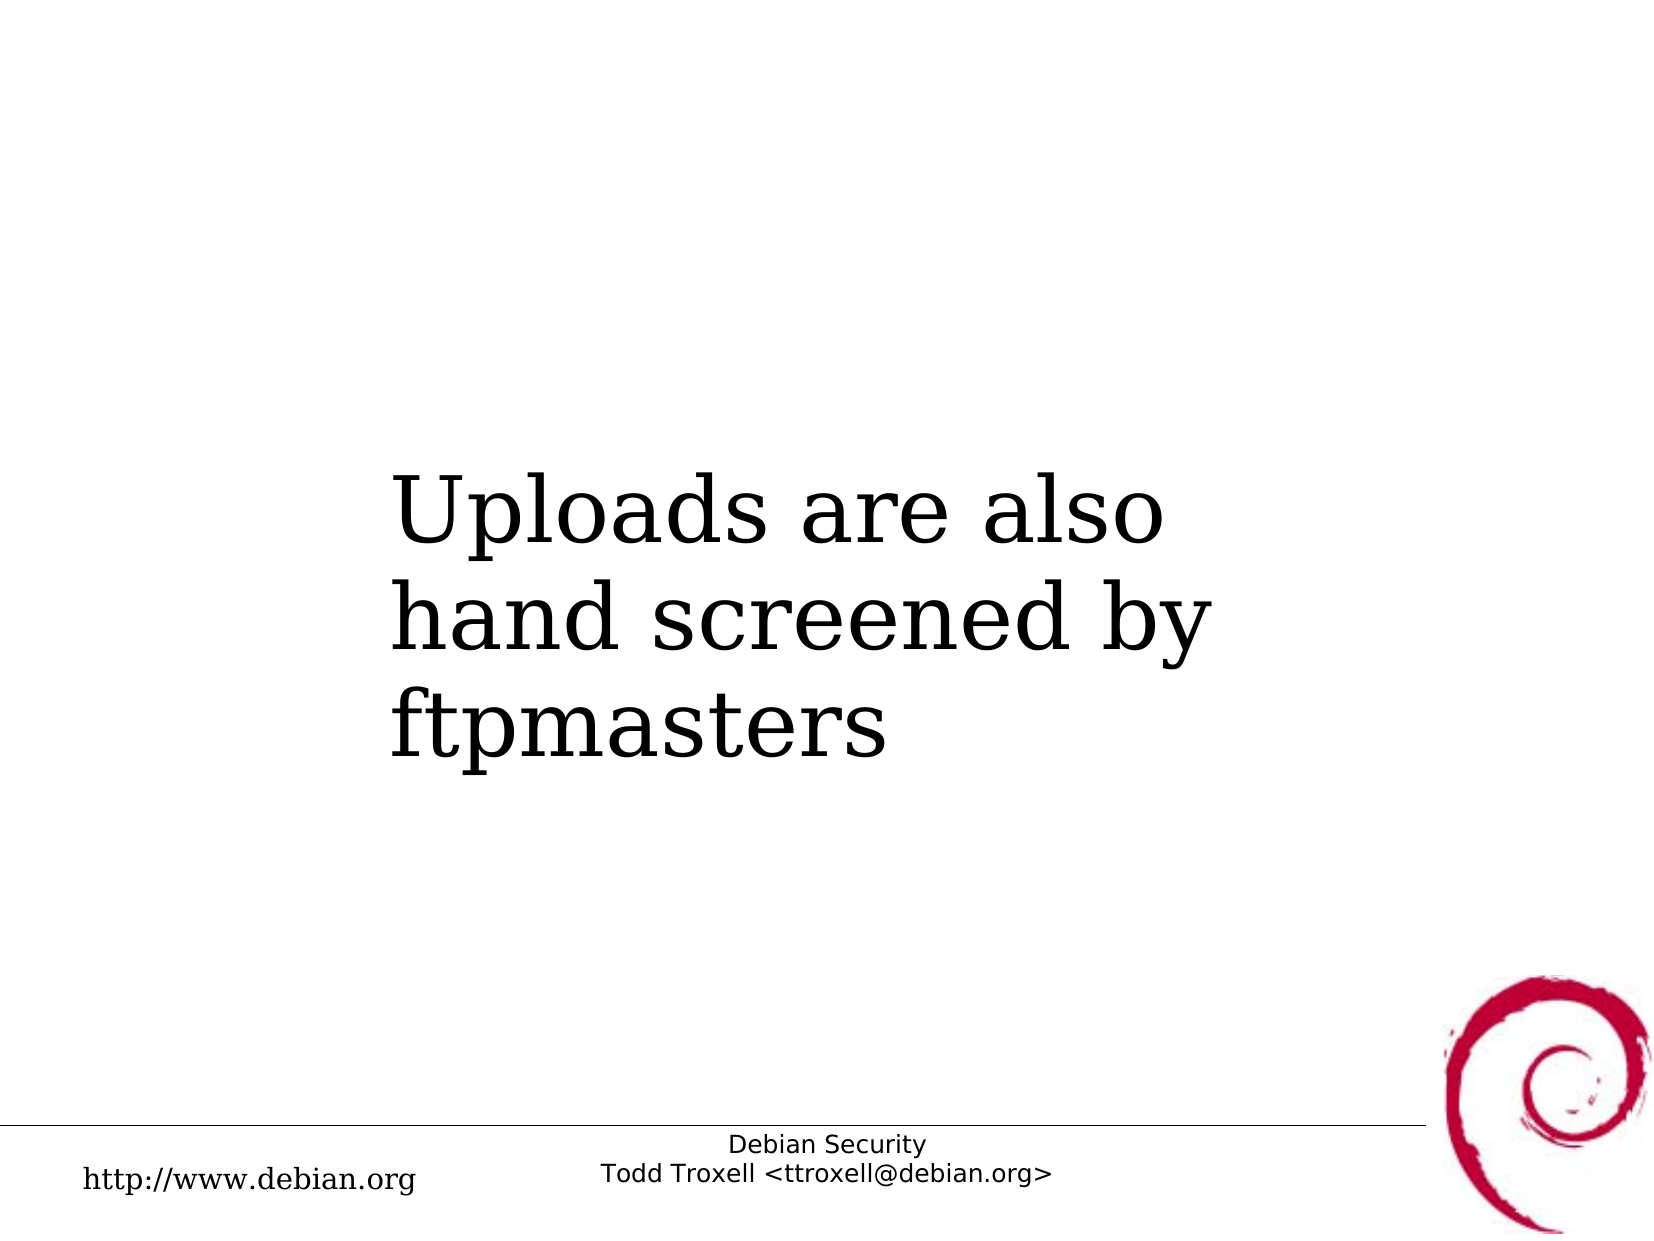

Uploads are also hand screened by ftpmasters